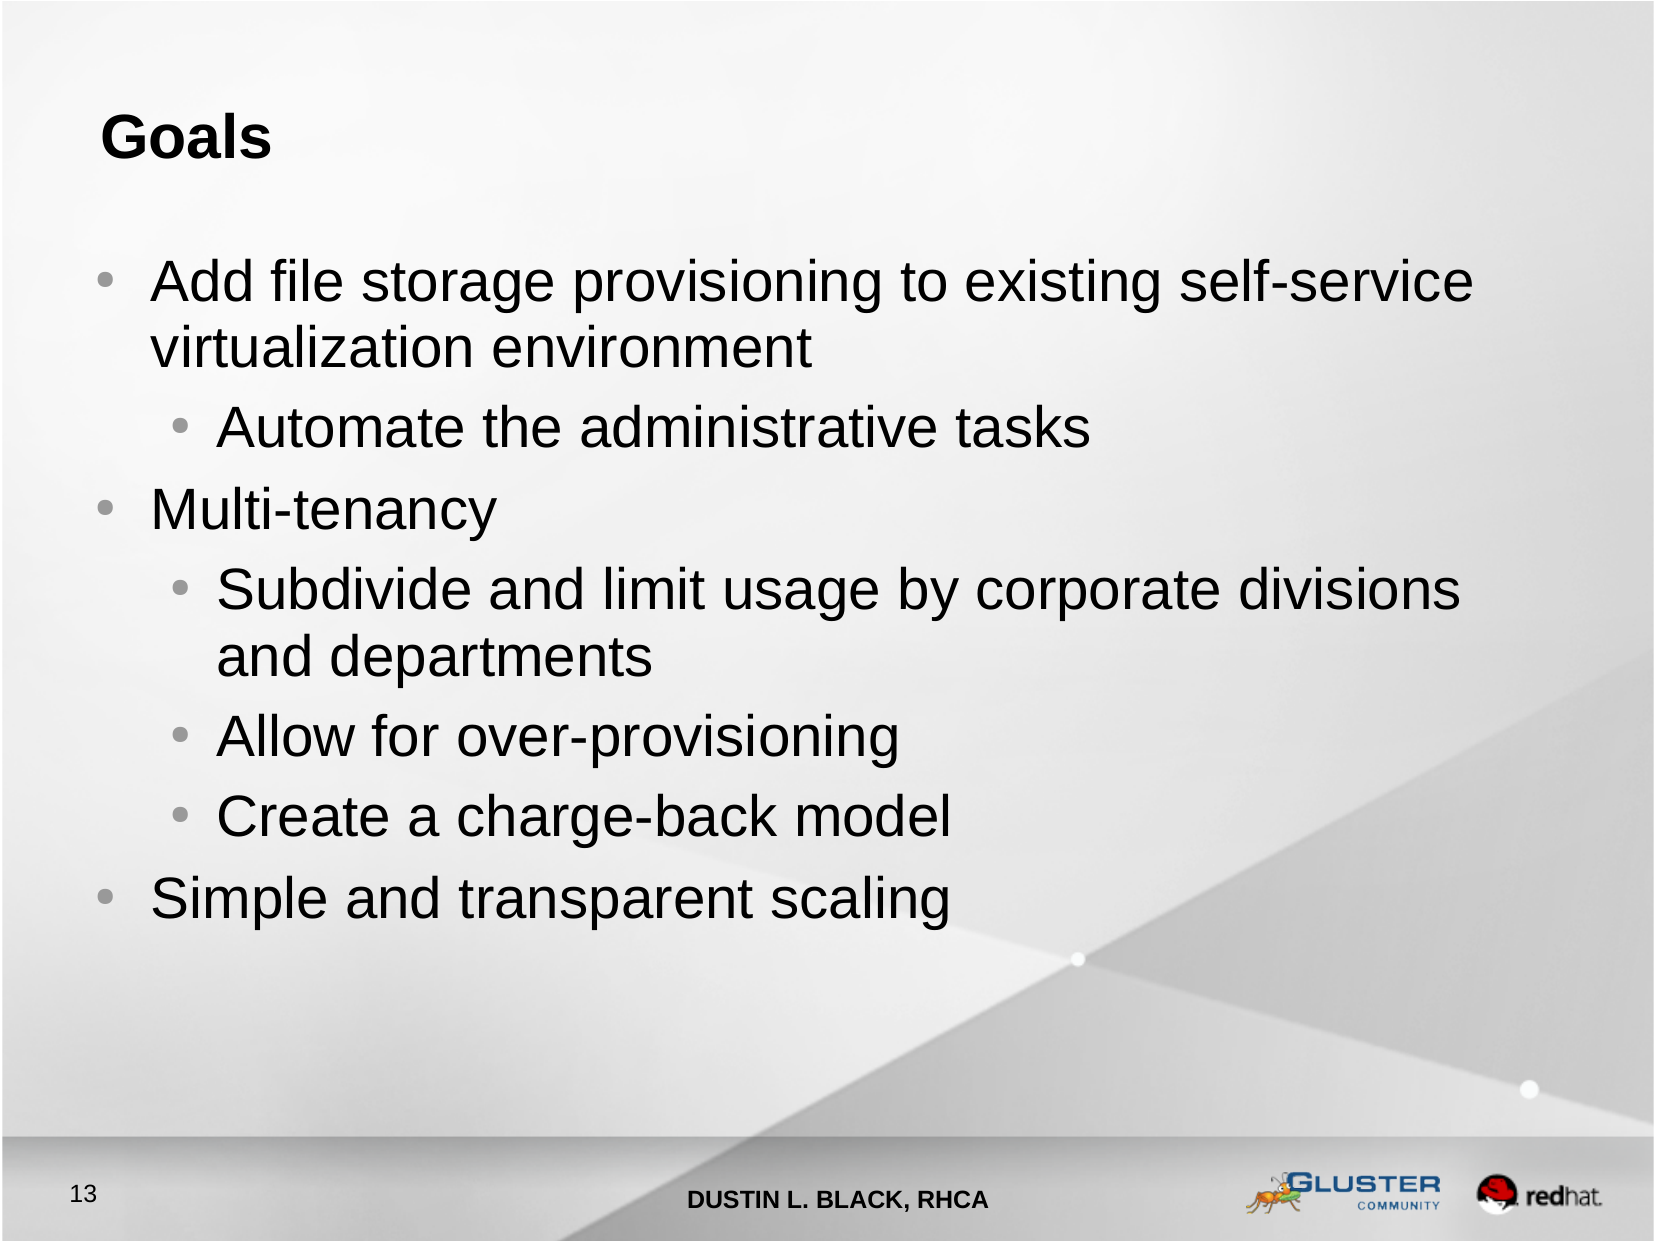

# Goals
Add file storage provisioning to existing self-service virtualization environment
Automate the administrative tasks
Multi-tenancy
Subdivide and limit usage by corporate divisions and departments
Allow for over-provisioning
Create a charge-back model
Simple and transparent scaling